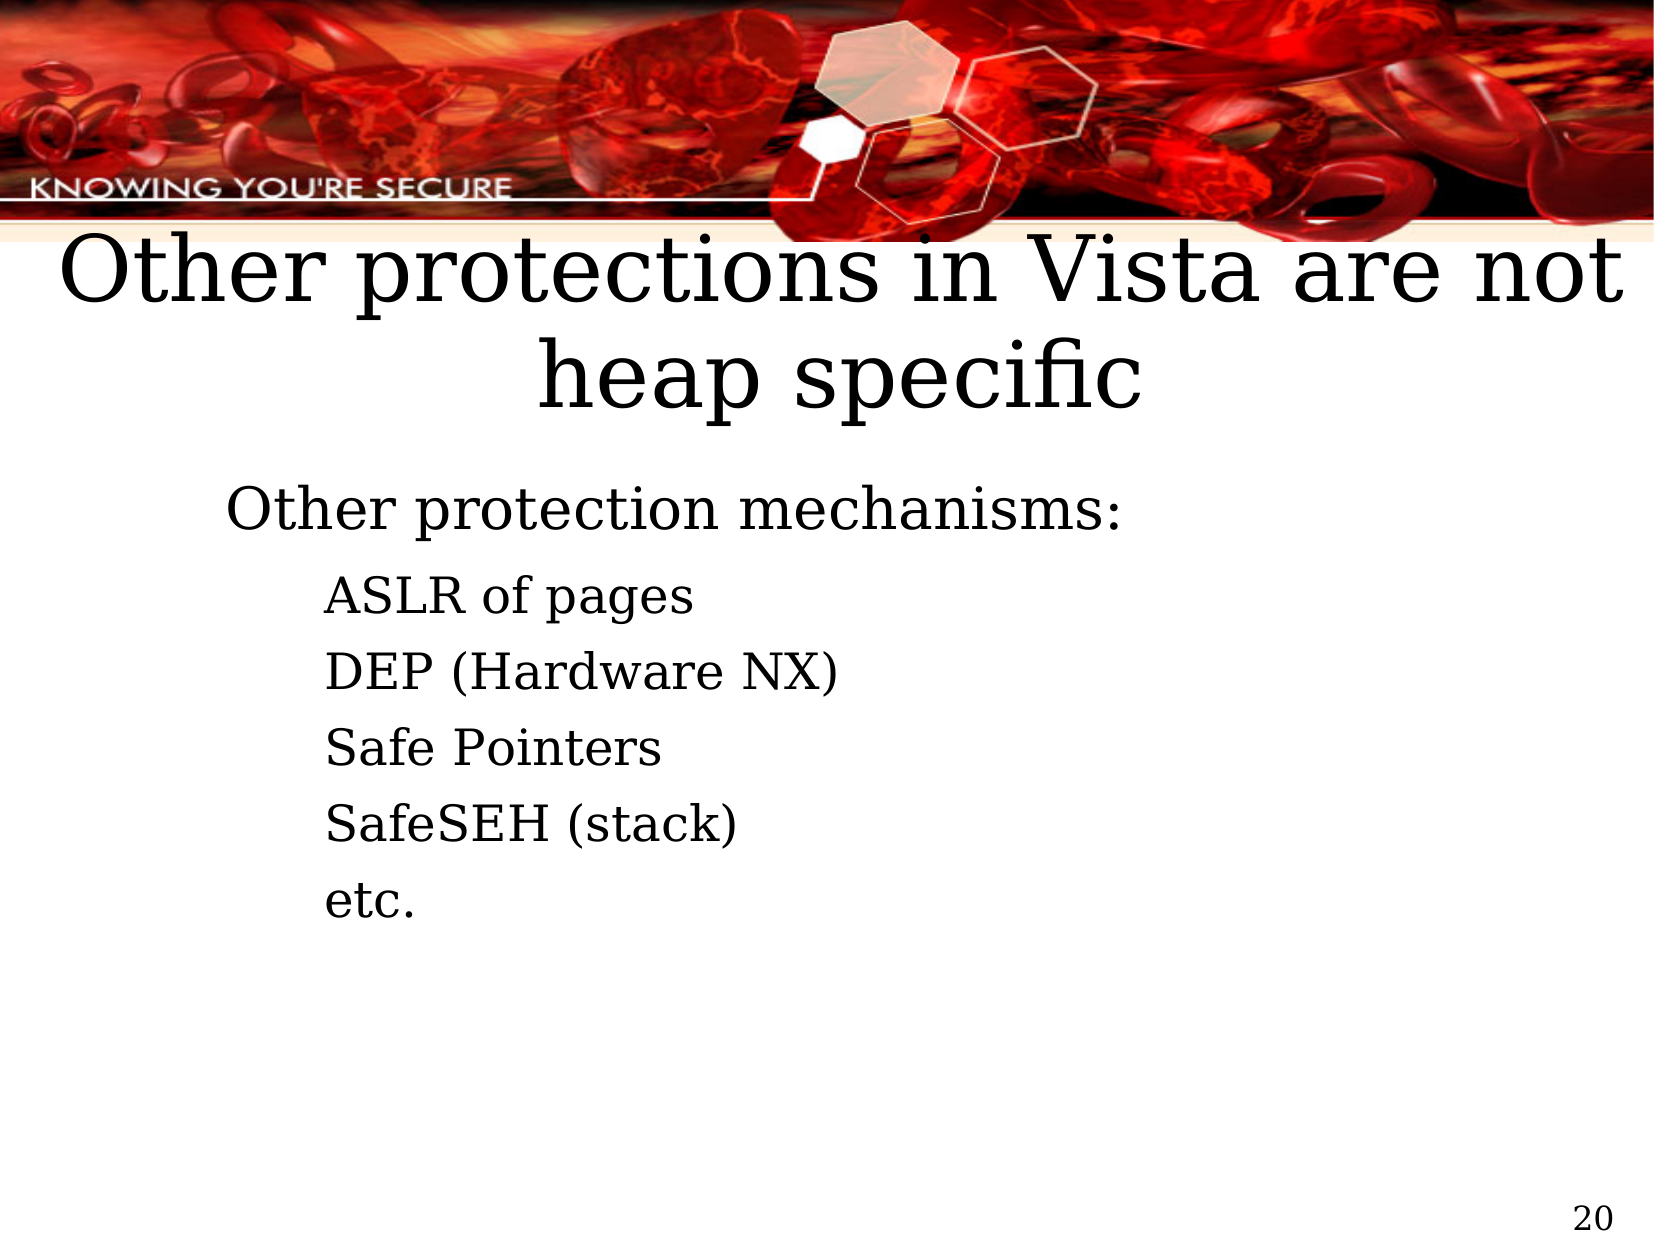

# Other protections in Vista are not heap specific
Other protection mechanisms:
 ASLR of pages
 DEP (Hardware NX)
 Safe Pointers
 SafeSEH (stack)
 etc.